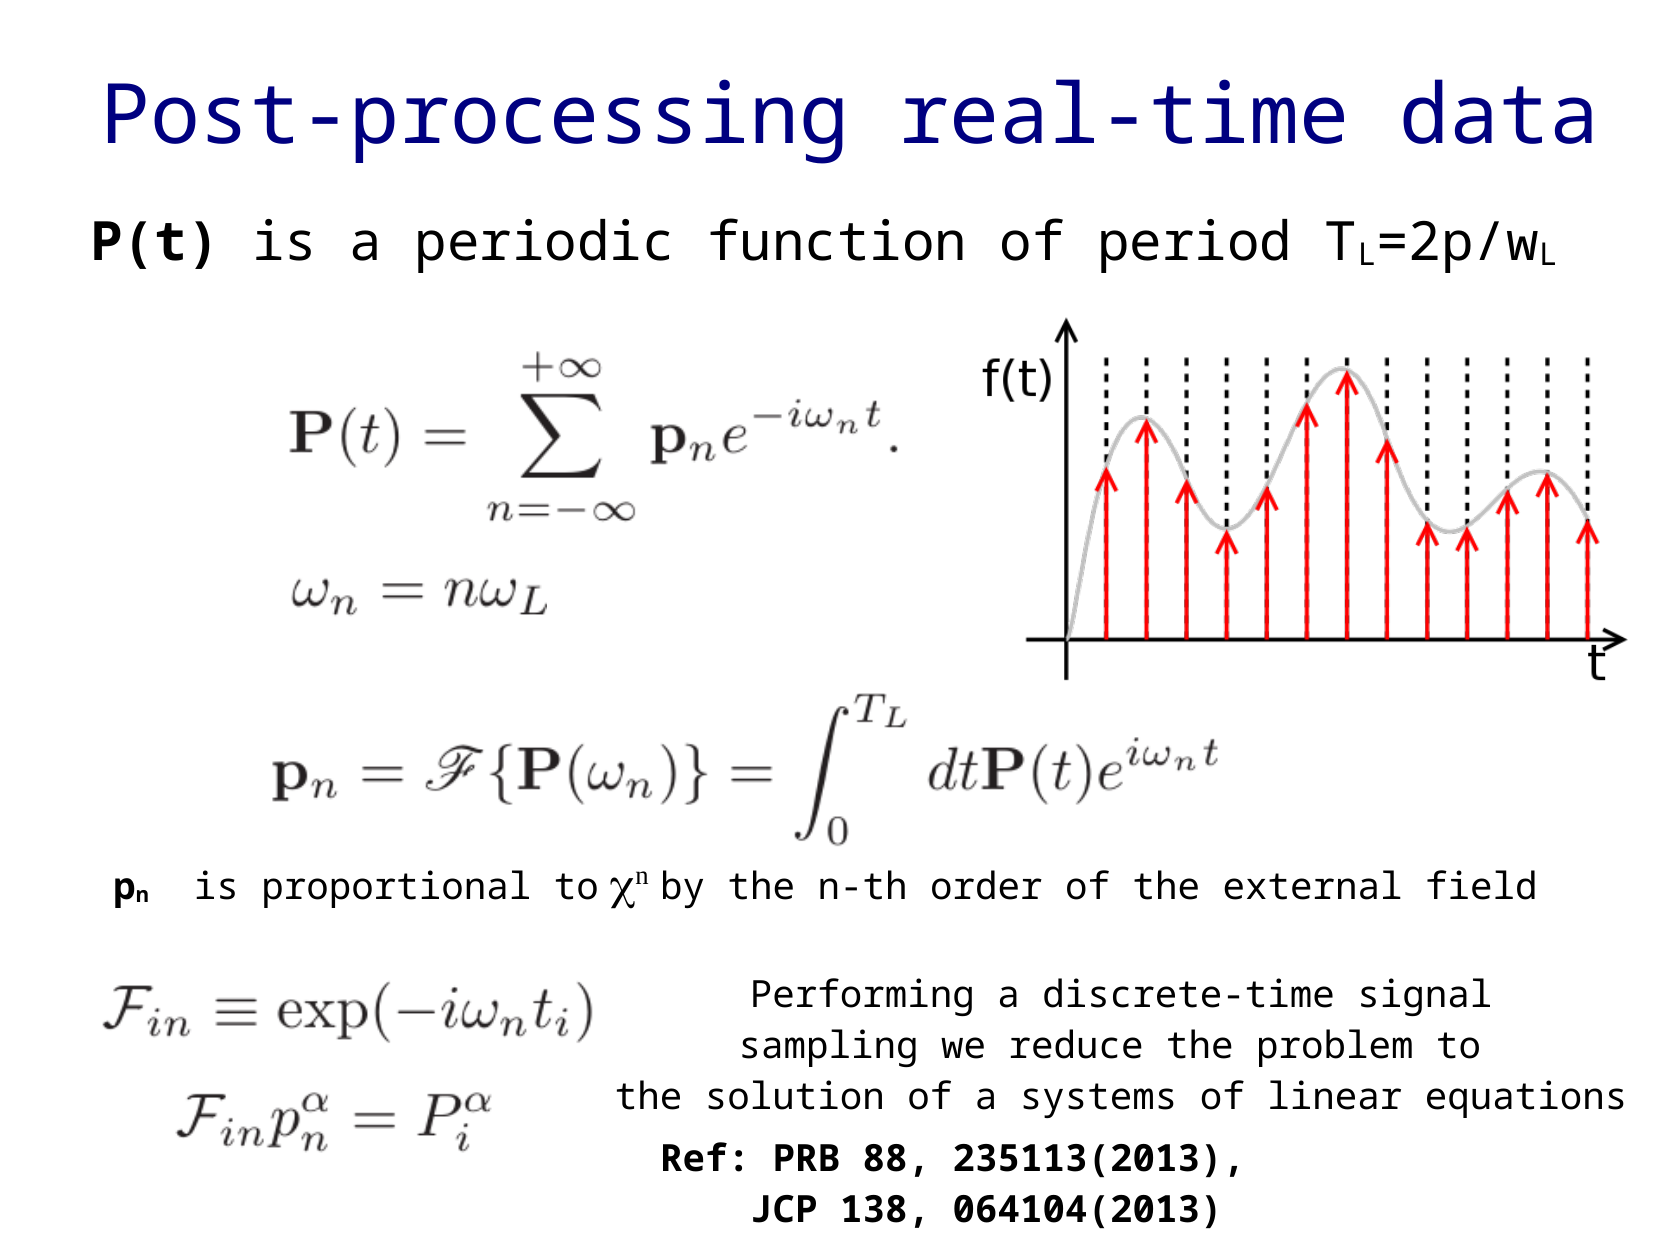

# Post-processing real-time data
P(t) is a periodic function of period TL=2p/wL
pn is proportional to cn by the n-th order of the external field
Performing a discrete-time signal
sampling we reduce the problem to
the solution of a systems of linear equations
Ref: PRB 88, 235113(2013),
 JCP 138, 064104(2013)